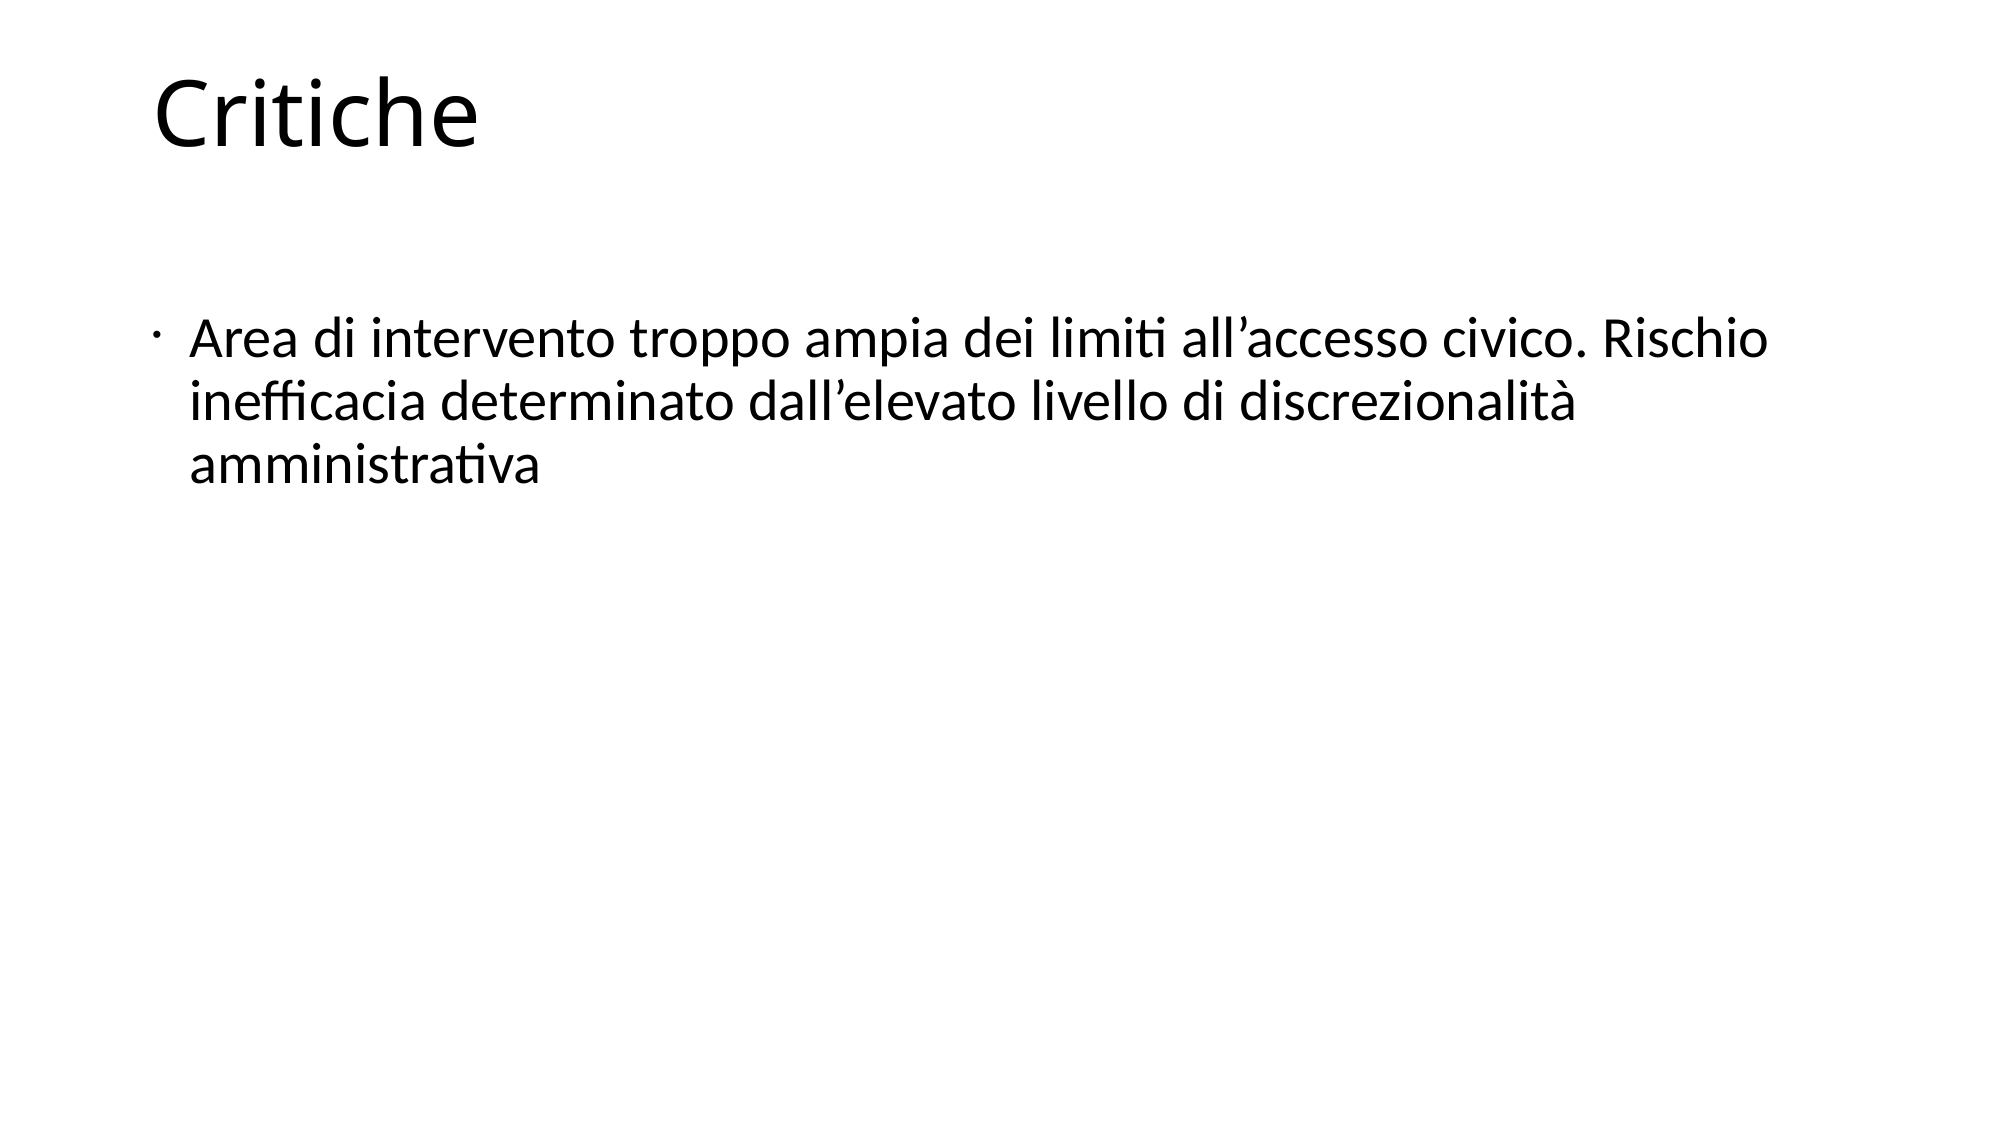

# Critiche
Area di intervento troppo ampia dei limiti all’accesso civico. Rischio inefficacia determinato dall’elevato livello di discrezionalità amministrativa